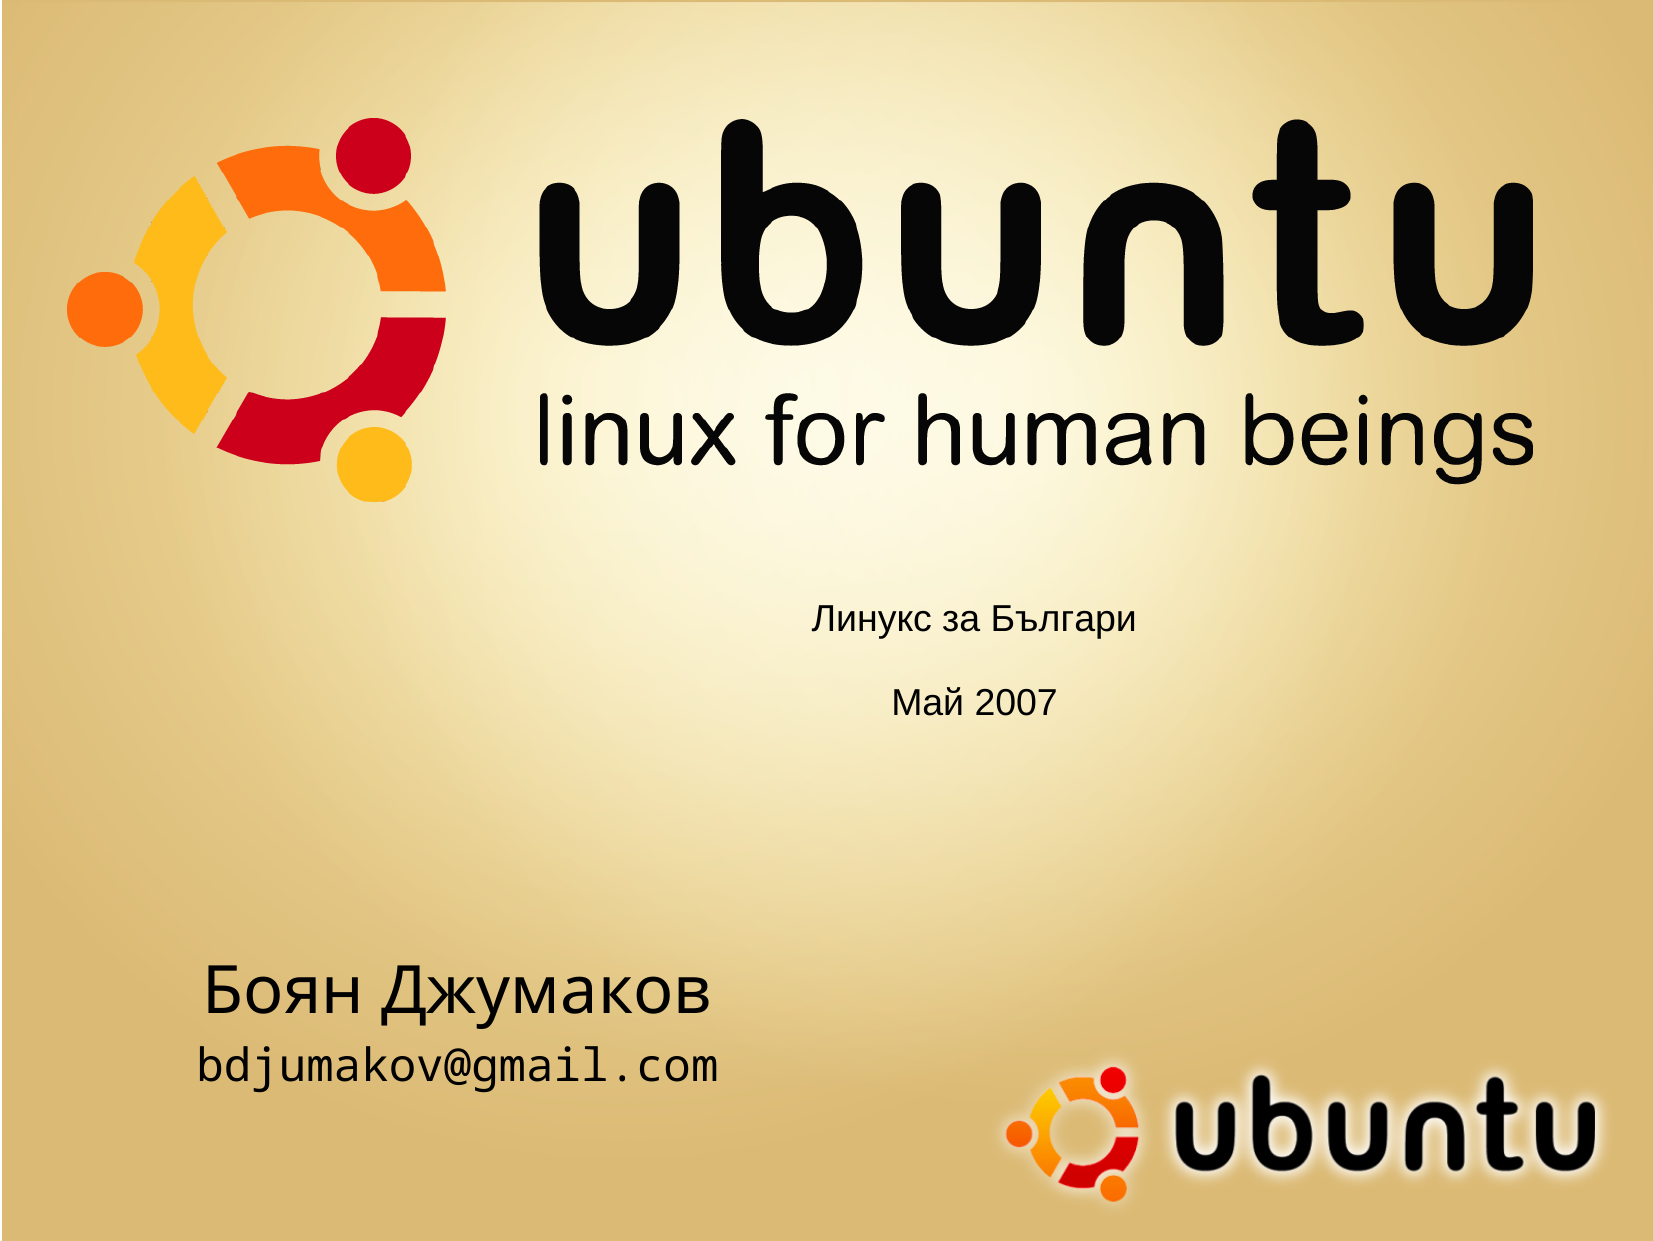

Линукс за Българи
Май 2007
# Боян Джумаков bdjumakov@gmail.com